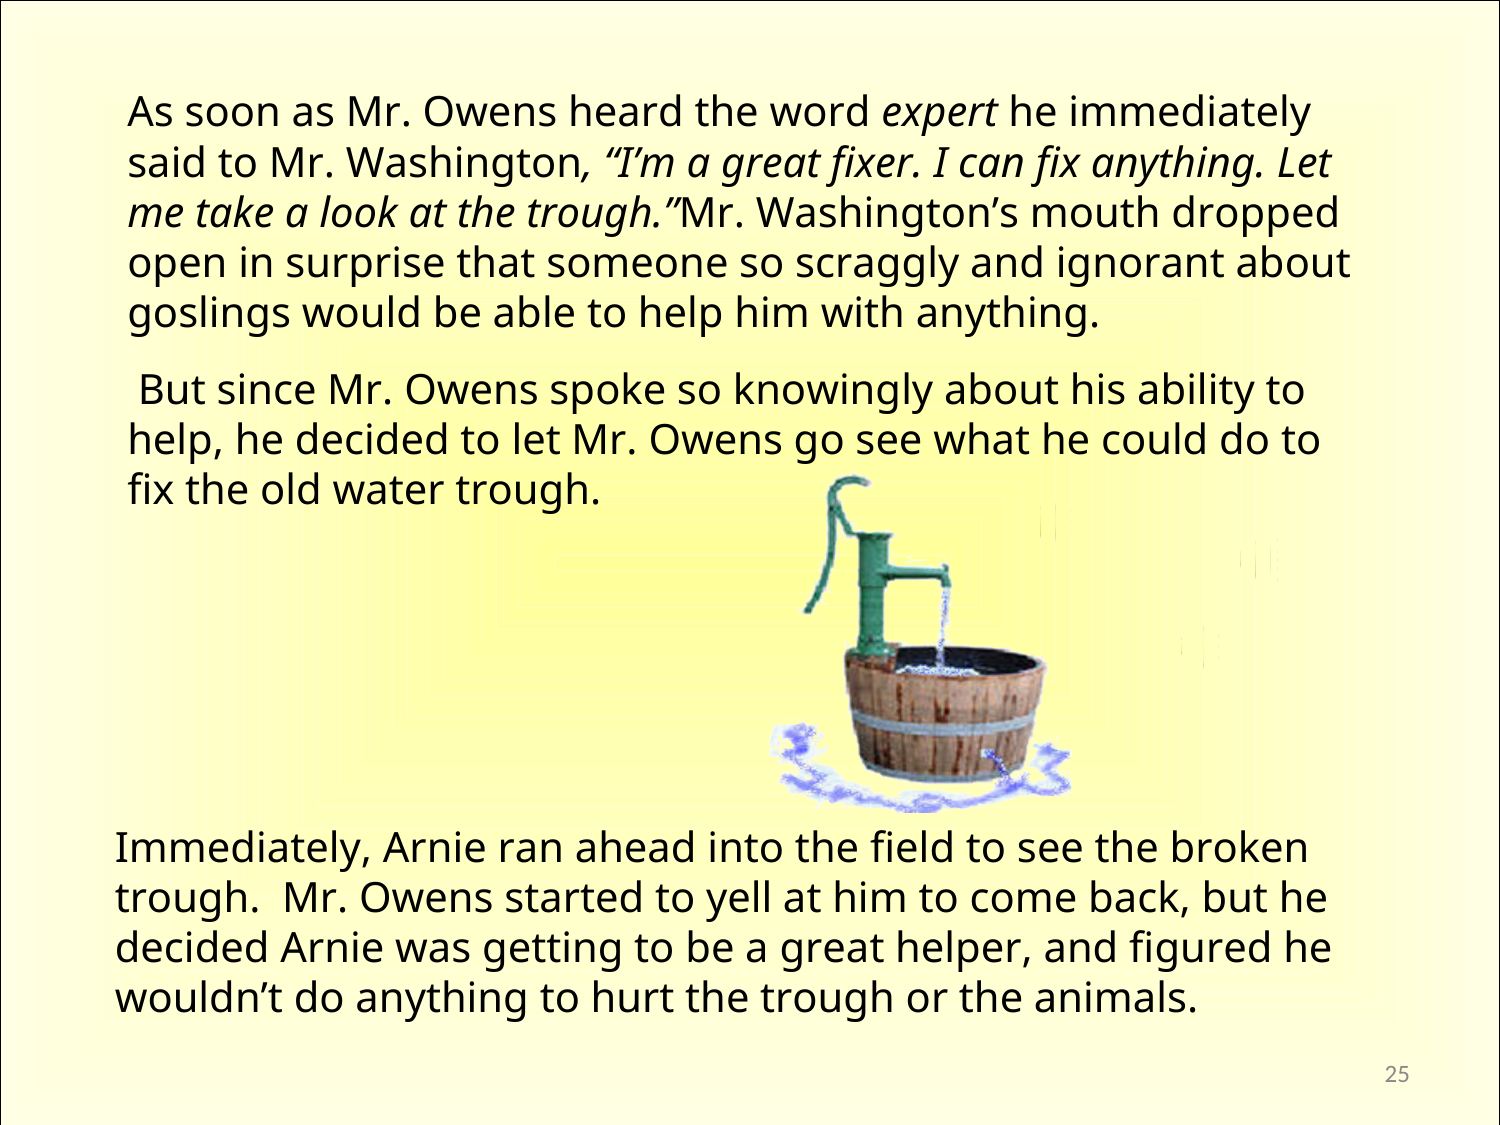

As soon as Mr. Owens heard the word expert he immediately said to Mr. Washington, “I’m a great fixer. I can fix anything. Let me take a look at the trough.”Mr. Washington’s mouth dropped open in surprise that someone so scraggly and ignorant about goslings would be able to help him with anything.
 But since Mr. Owens spoke so knowingly about his ability to help, he decided to let Mr. Owens go see what he could do to fix the old water trough.
Immediately, Arnie ran ahead into the field to see the broken trough. Mr. Owens started to yell at him to come back, but he decided Arnie was getting to be a great helper, and figured he wouldn’t do anything to hurt the trough or the animals.